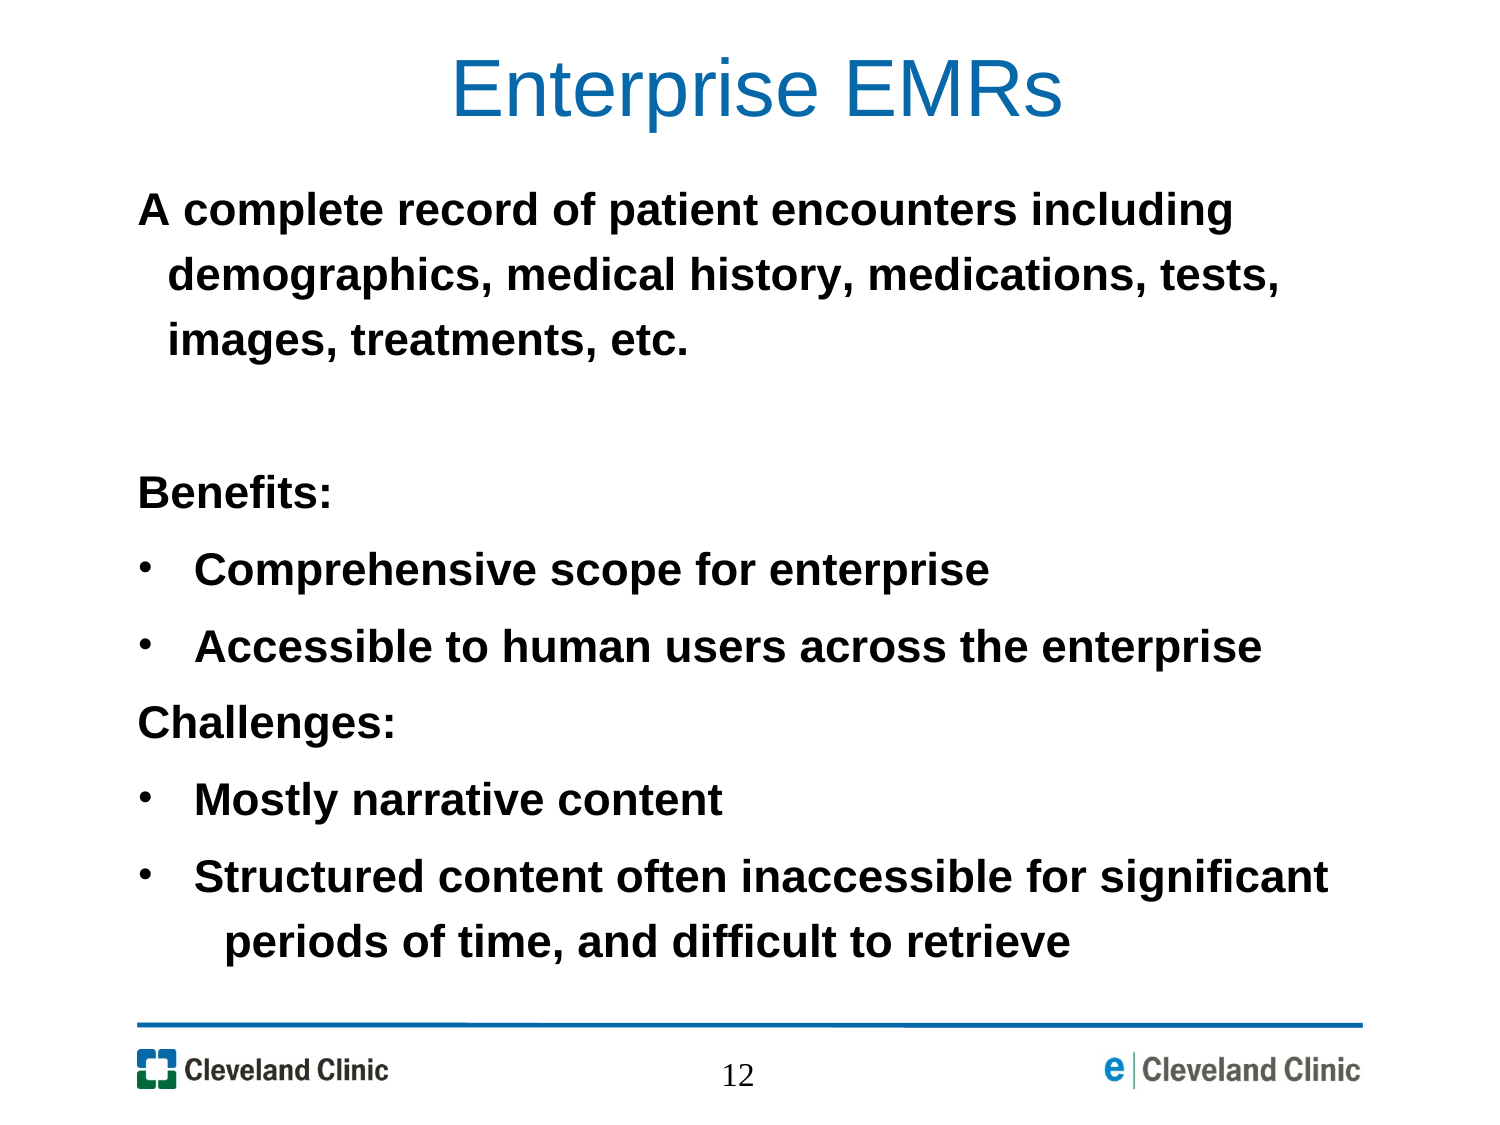

# Enterprise EMRs
A complete record of patient encounters including demographics, medical history, medications, tests, images, treatments, etc.
Benefits:
Comprehensive scope for enterprise
Accessible to human users across the enterprise
Challenges:
Mostly narrative content
Structured content often inaccessible for significant periods of time, and difficult to retrieve
12